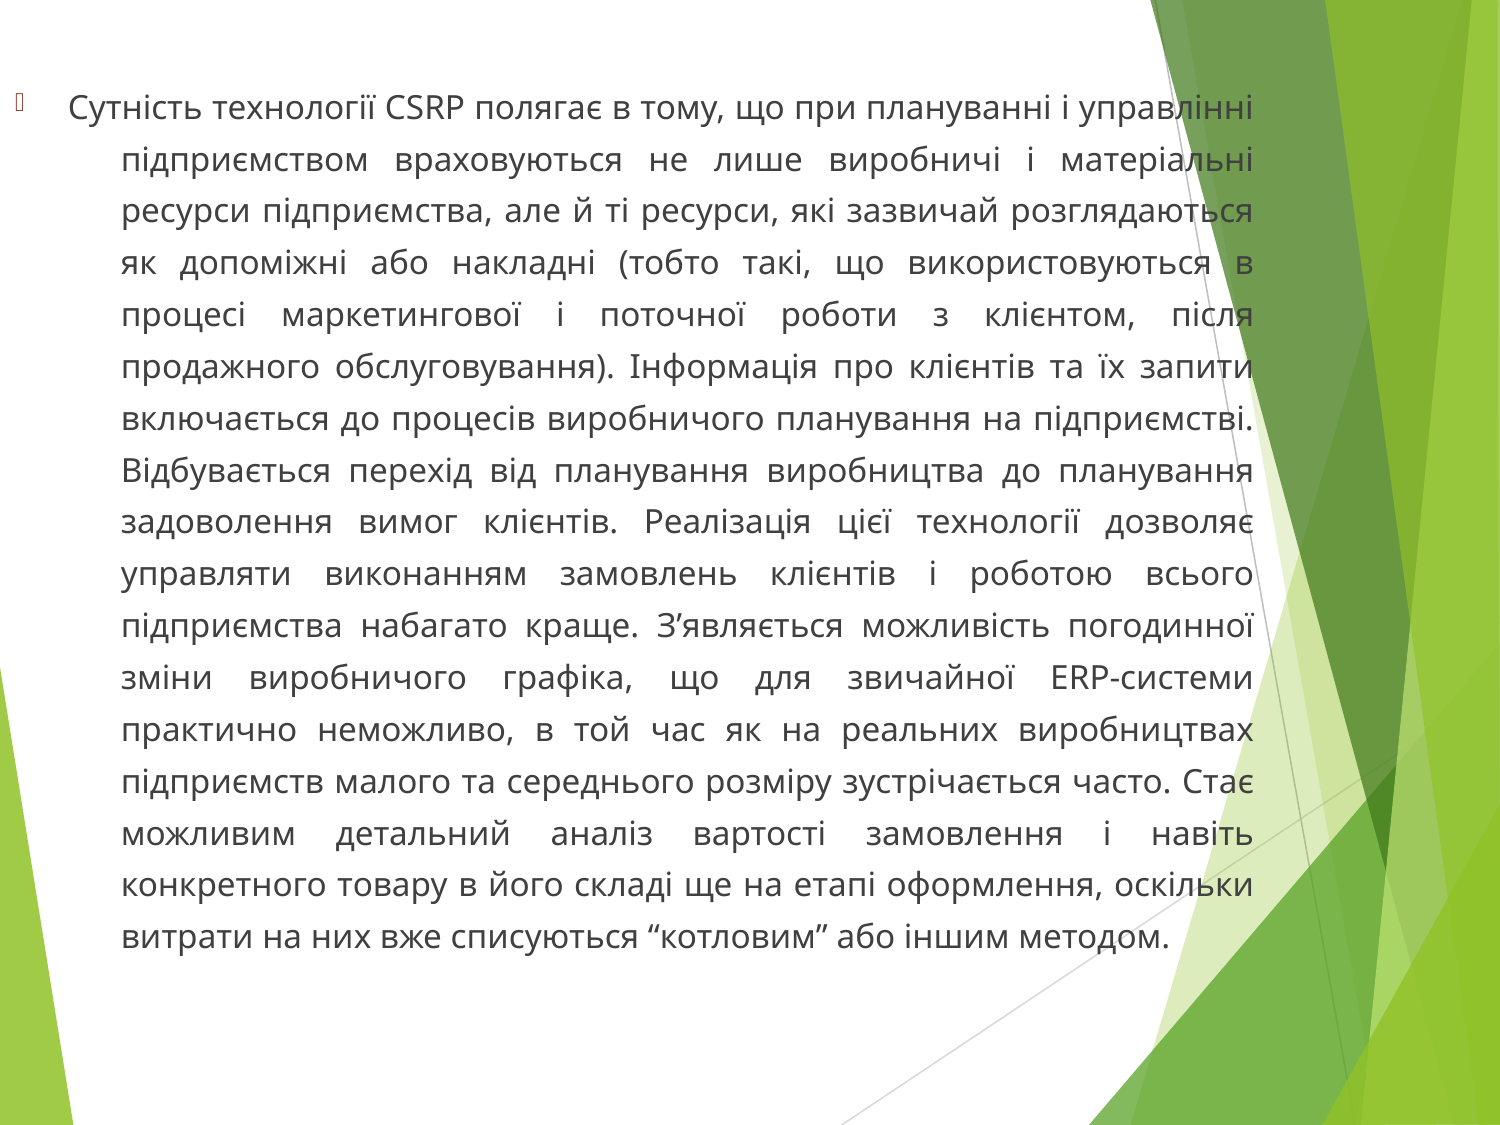

# Сутність технології CSRP полягає в тому, що при плануванні і управлінні підприємством враховуються не лише виробничі і матеріальні ресурси підприємства, але й ті ресурси, які зазвичай розглядаються як допоміжні або накладні (тобто такі, що використовуються в процесі маркетингової і поточної роботи з клієнтом, після продажного обслуговування). Інформація про клієнтів та їх запити включається до процесів виробничого планування на підприємстві. Відбувається перехід від планування виробництва до планування задоволення вимог клієнтів. Реалізація цієї технології дозволяє управляти виконанням замовлень клієнтів і роботою всього підприємства набагато краще. З’являється можливість погодинної зміни виробничого графіка, що для звичайної ERP-системи практично неможливо, в той час як на реальних виробництвах підприємств малого та середнього розміру зустрічається часто. Стає можливим детальний аналіз вартості замовлення і навіть конкретного товару в його складі ще на етапі оформлення, оскільки витрати на них вже списуються “котловим” або іншим методом.